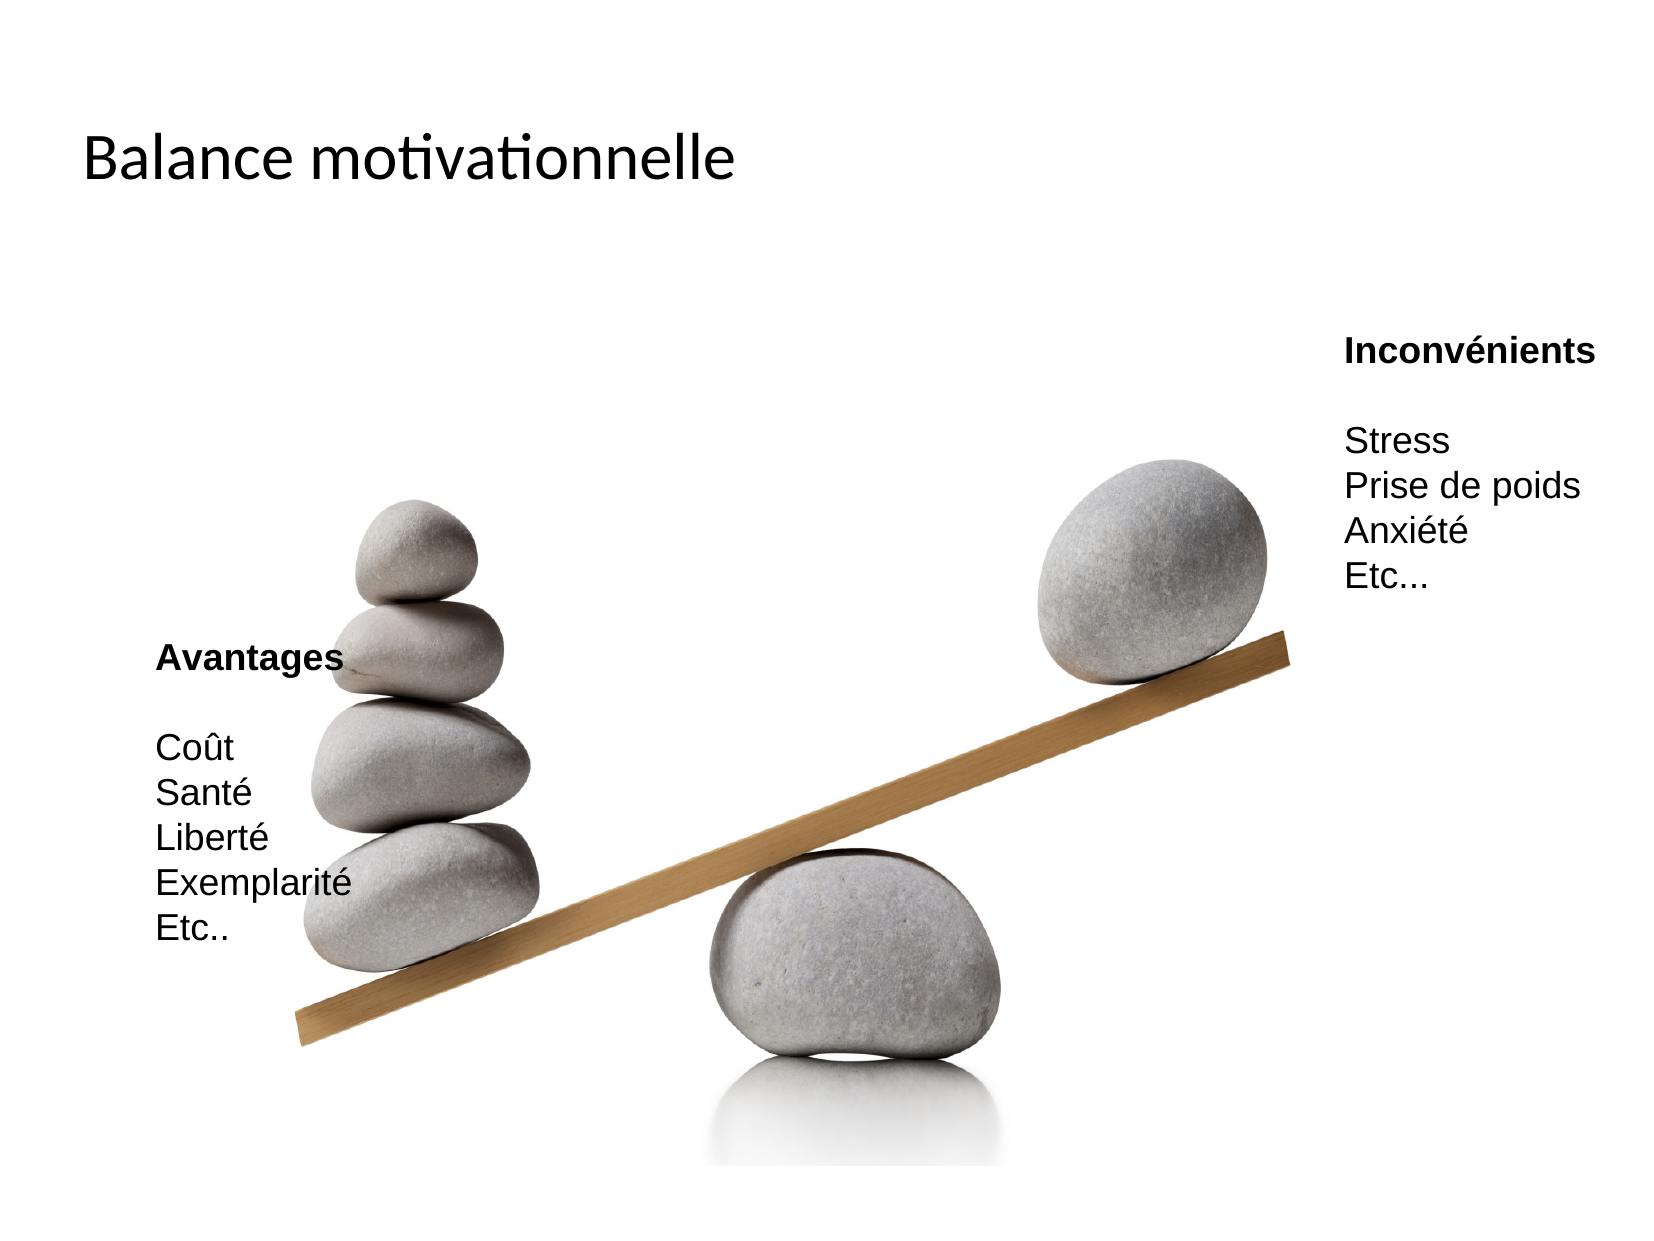

Balance motivationnelle
Inconvénients
Stress
Prise de poids
Anxiété
Etc...
Avantages
Coût
Santé
Liberté
Exemplarité
Etc..